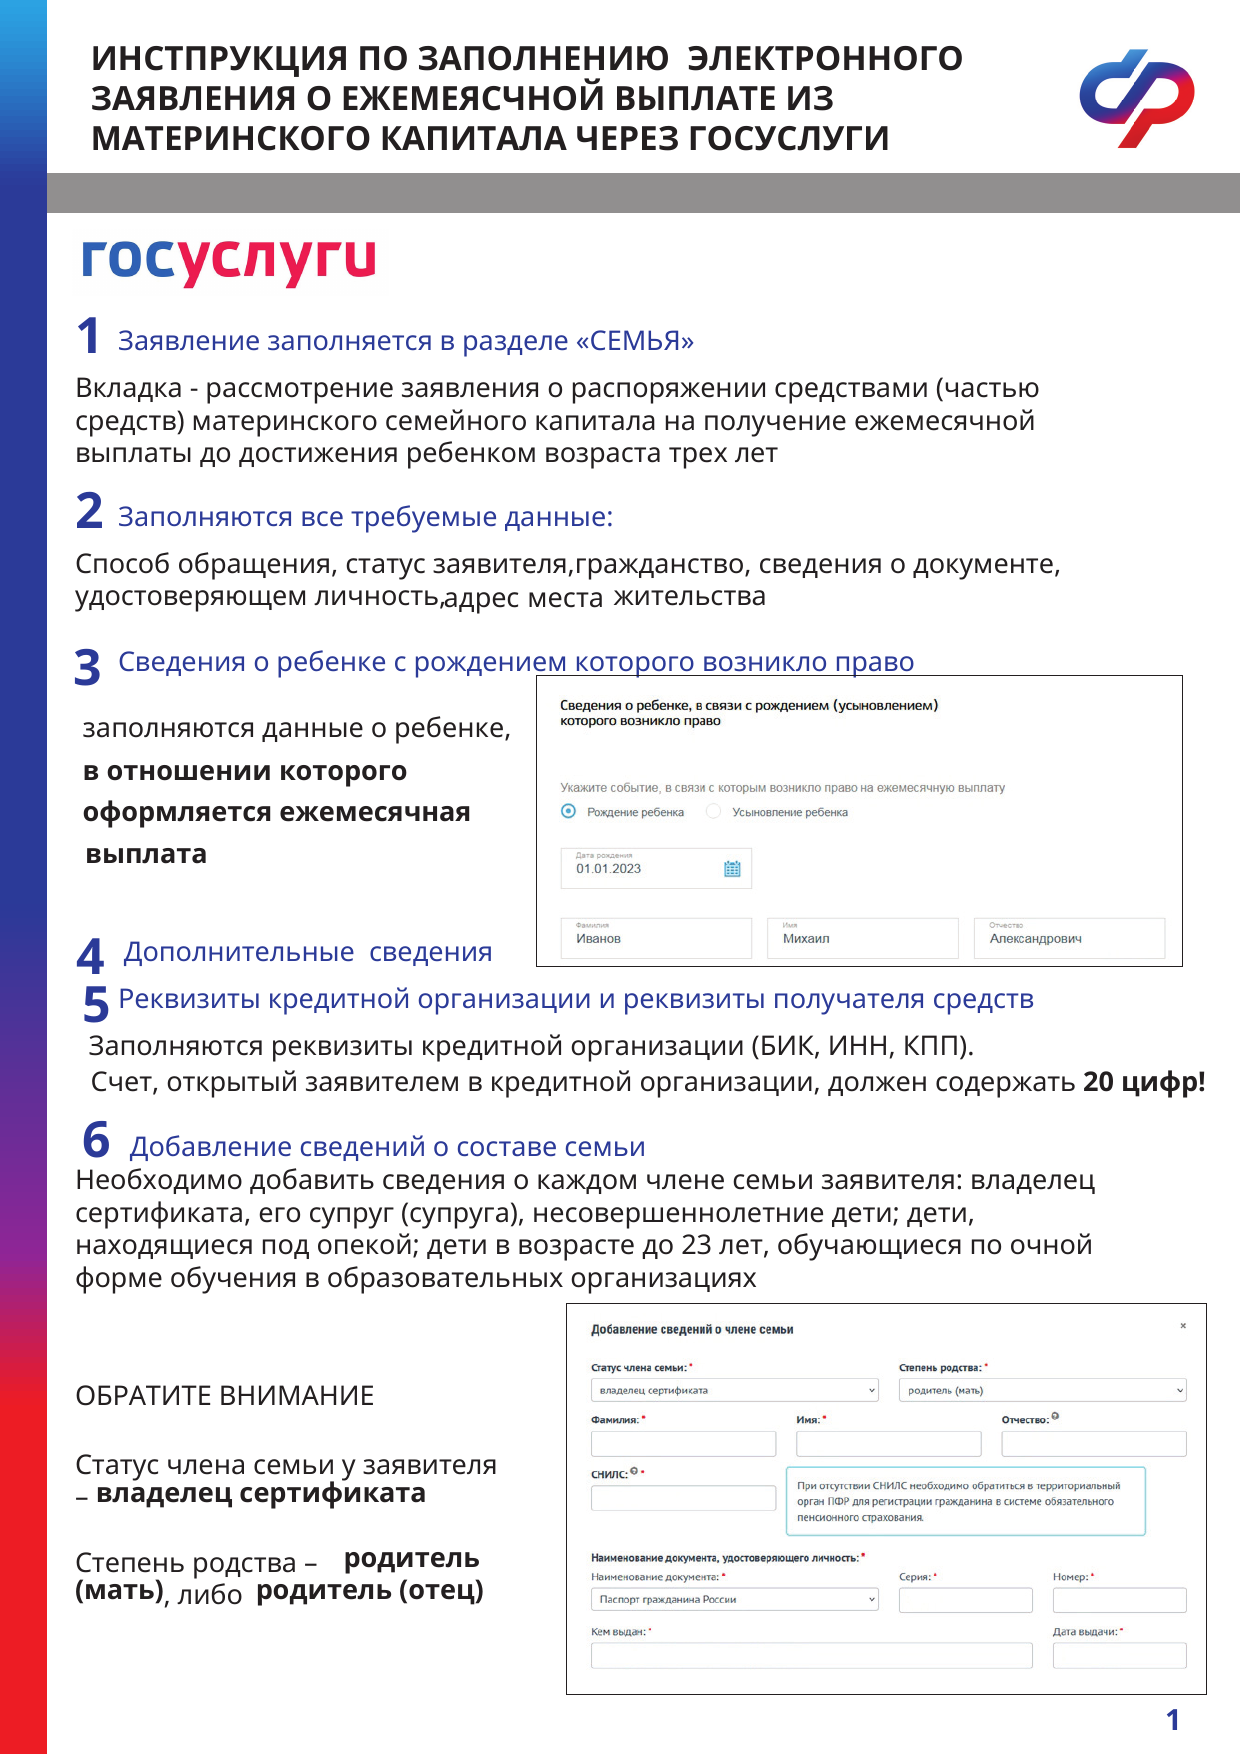

ИНСТПРУКЦИЯ ПО ЗАПОЛНЕНИЮ ЭЛЕКТРОННОГО
ЗАЯВЛЕНИЯ О ЕЖЕМЕЯСЧНОЙ ВЫПЛАТЕ ИЗ
МАТЕРИНСКОГО КАПИТАЛА ЧЕРЕЗ ГОСУСЛУГИ
1
Заявление заполняется в разделе «СЕМЬЯ»
Вкладка - рассмотрение заявления о распоряжении средствами (частью
средств) материнского семейного капитала на получение ежемесячной
выплаты до достижения ребенком возраста трех лет
2
Заполняются все требуемые данные:
Способ обращения, статус заявителя,гражданство, сведения о документе,
жительства
удостоверяющем личность,
адрес
 места
3
Сведения о ребенке с рождением которого возникло право
заполняются данные о ребенке,
в отношении которого
оформляется ежемесячная
выплата
4
Дополнительные сведения
5
Реквизиты кредитной организации и реквизиты получателя средств
Заполняются реквизиты кредитной организации (БИК, ИНН, КПП).
Счет, открытый заявителем в кредитной организации, должен содержать 20 цифр!
6
Добавление сведений о составе семьи
Необходимо добавить сведения о каждом члене семьи заявителя: владелец
сертификата, его супруг (супруга), несовершеннолетние дети; дети,
находящиеся под опекой; дети в возрасте до 23 лет, обучающиеся по очной
форме обучения в образовательных организациях
ОБРАТИТЕ ВНИМАНИЕ
Статус члена семьи у заявителя
владелец сертификата
–
родитель
Степень родства –
(мать)
родитель (отец)
, либо
1